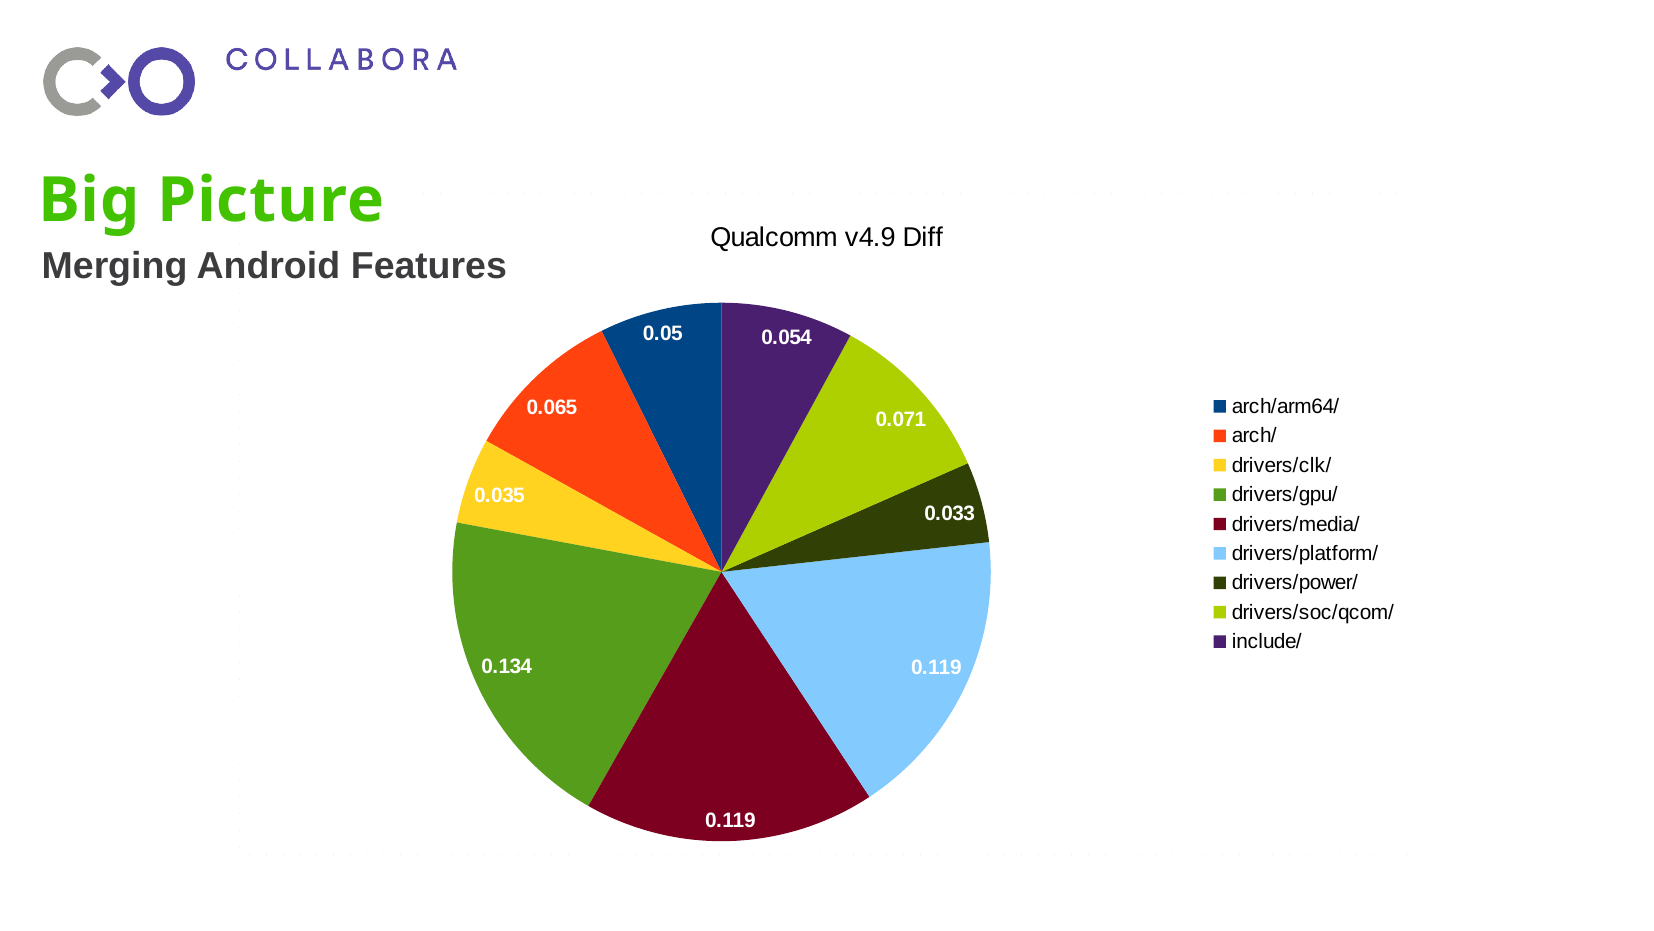

# Big Picture
### Chart: Qualcomm v4.9 Diff
| Category | Column E |
|---|---|
| arch/arm64/ | 0.05 |
| arch/ | 0.065 |
| drivers/clk/ | 0.035 |
| drivers/gpu/ | 0.134 |
| drivers/media/ | 0.119 |
| drivers/platform/ | 0.119 |
| drivers/power/ | 0.033 |
| drivers/soc/qcom/ | 0.071 |
| include/ | 0.054 |Merging Android Features